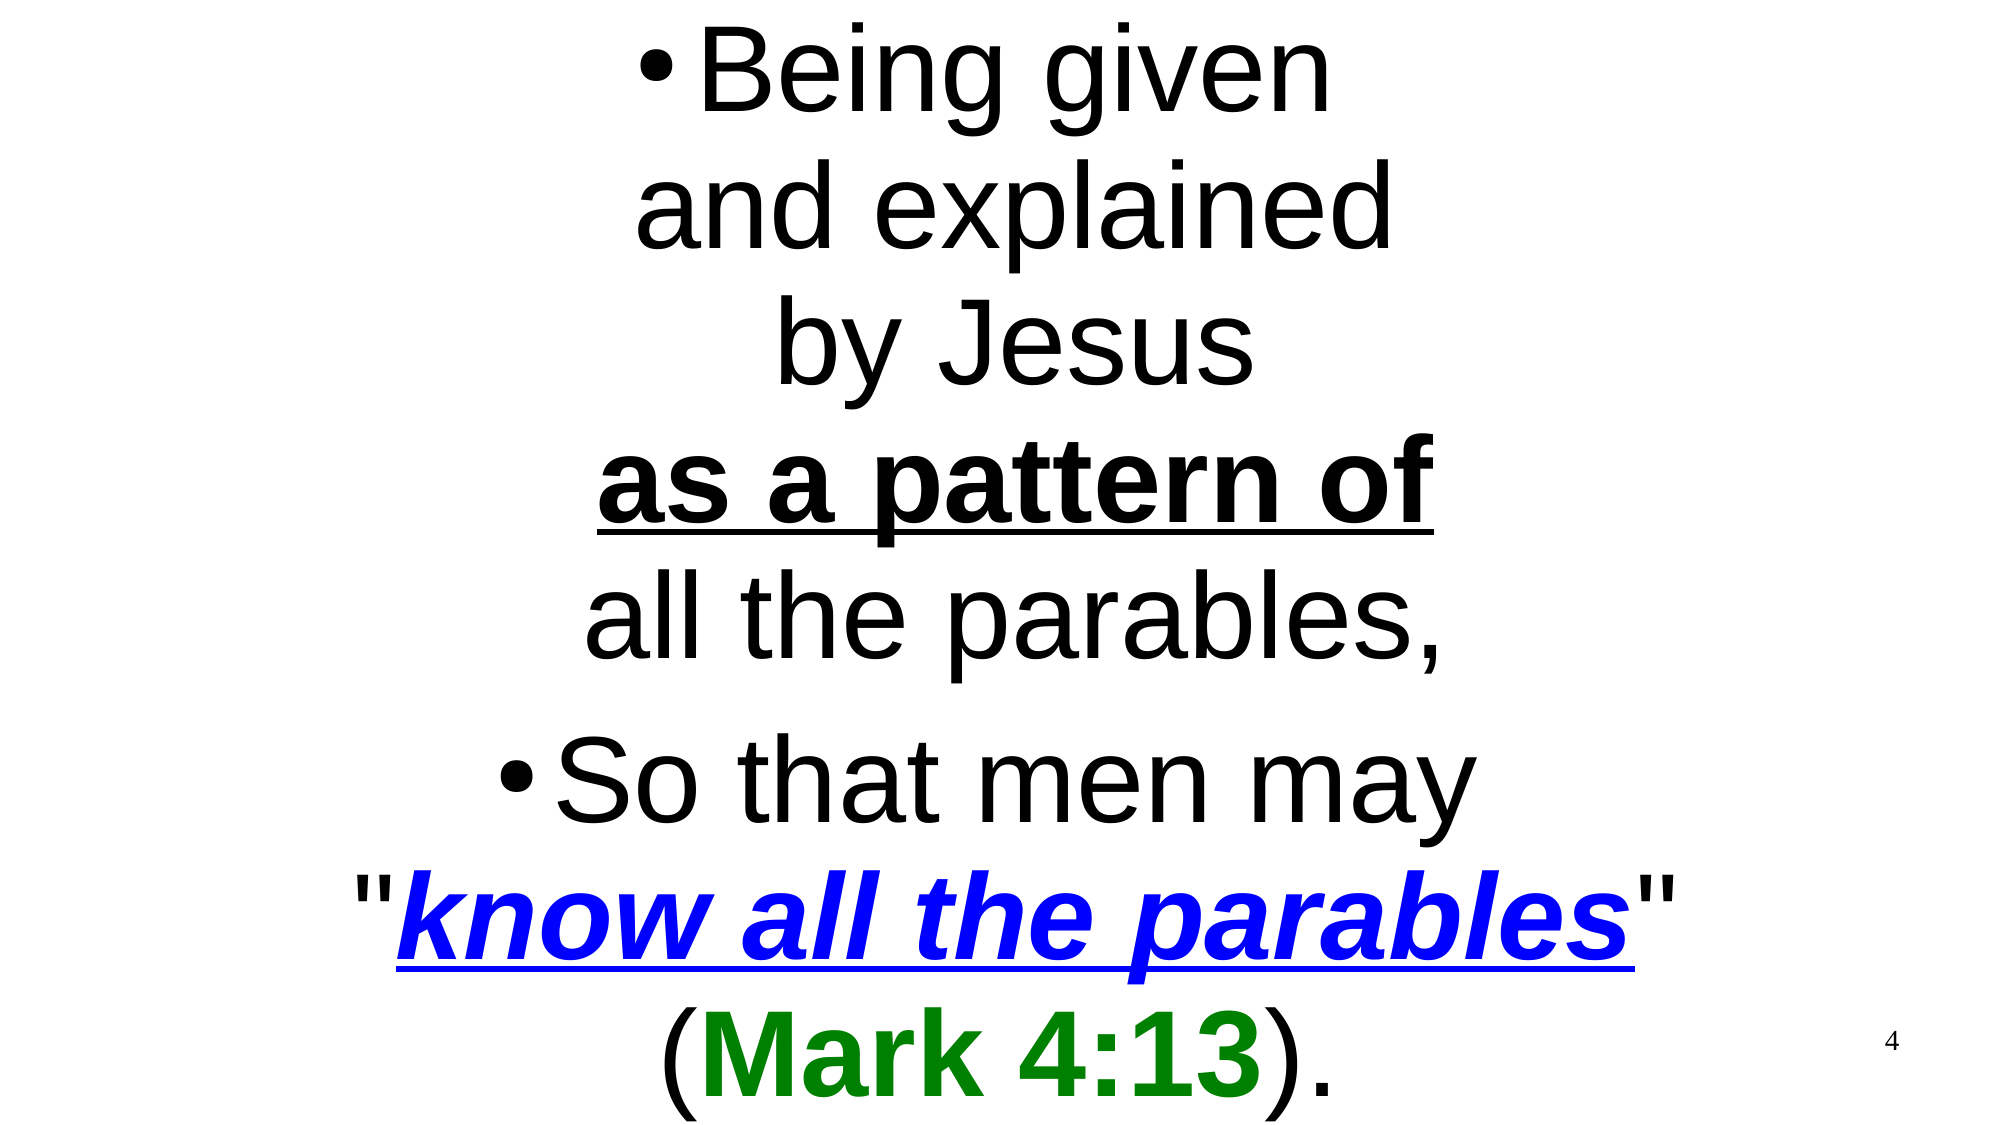

# Being given and explained by Jesus as a pattern of all the parables,
So that men may
"know all the parables"
(Mark 4:13).
4